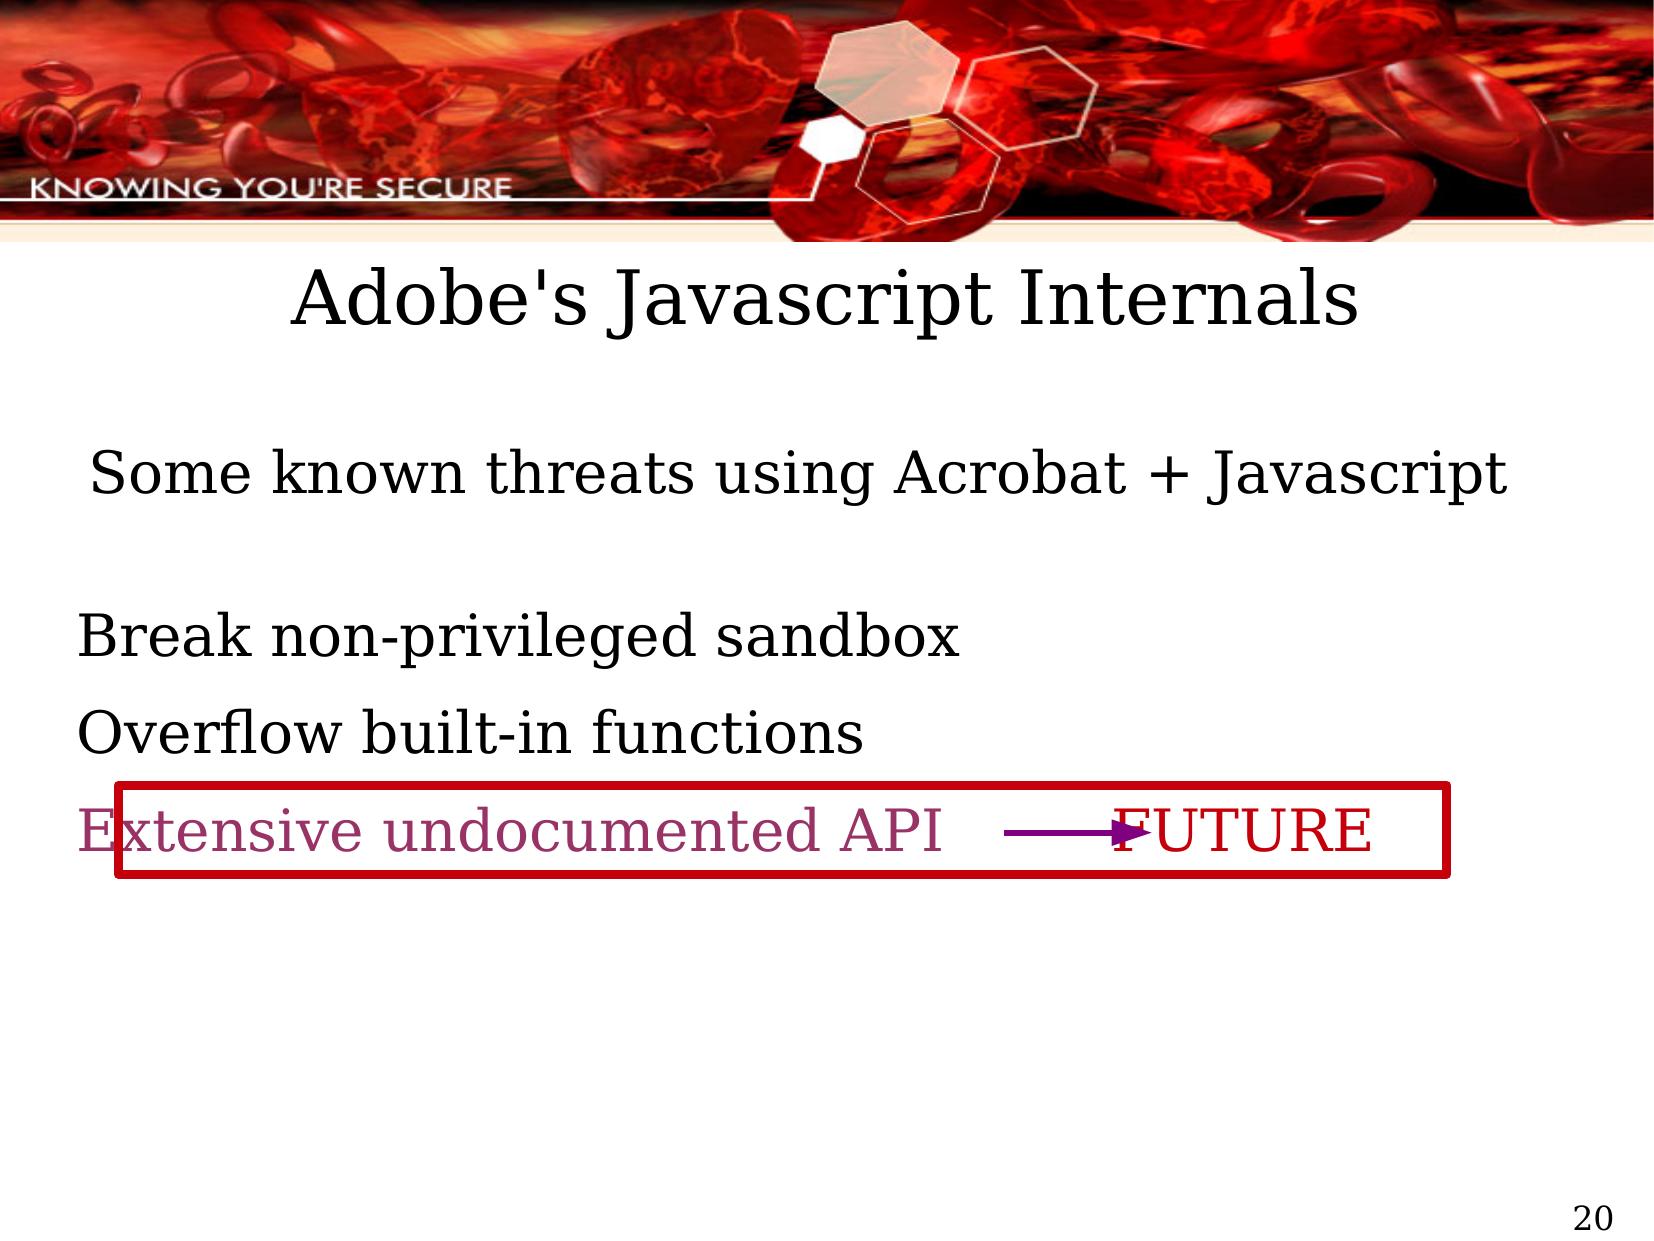

# Adobe's Javascript Internals
Some known threats using Acrobat + Javascript
Break non-privileged sandbox
Overflow built-in functions
Extensive undocumented API FUTURE